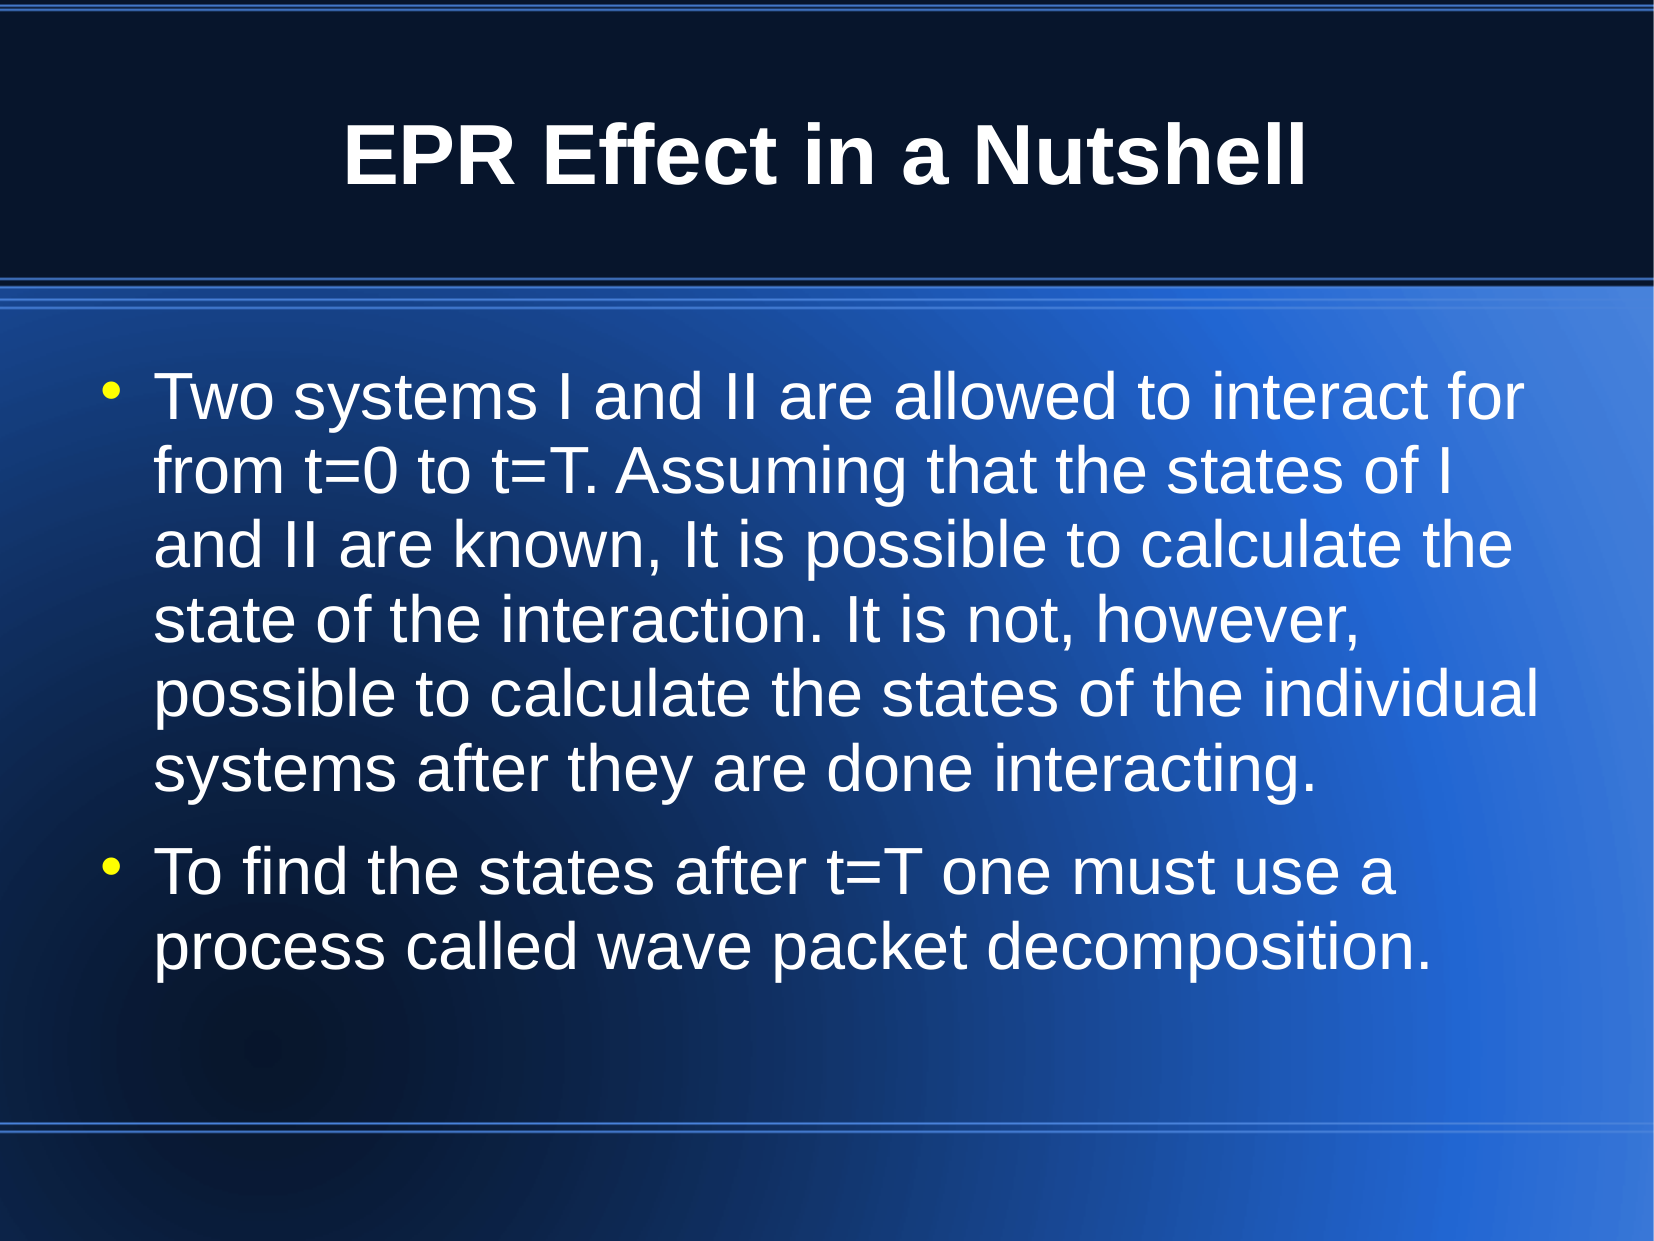

# EPR Effect in a Nutshell
Two systems I and II are allowed to interact for from t=0 to t=T. Assuming that the states of I and II are known, It is possible to calculate the state of the interaction. It is not, however, possible to calculate the states of the individual systems after they are done interacting.
To find the states after t=T one must use a process called wave packet decomposition.